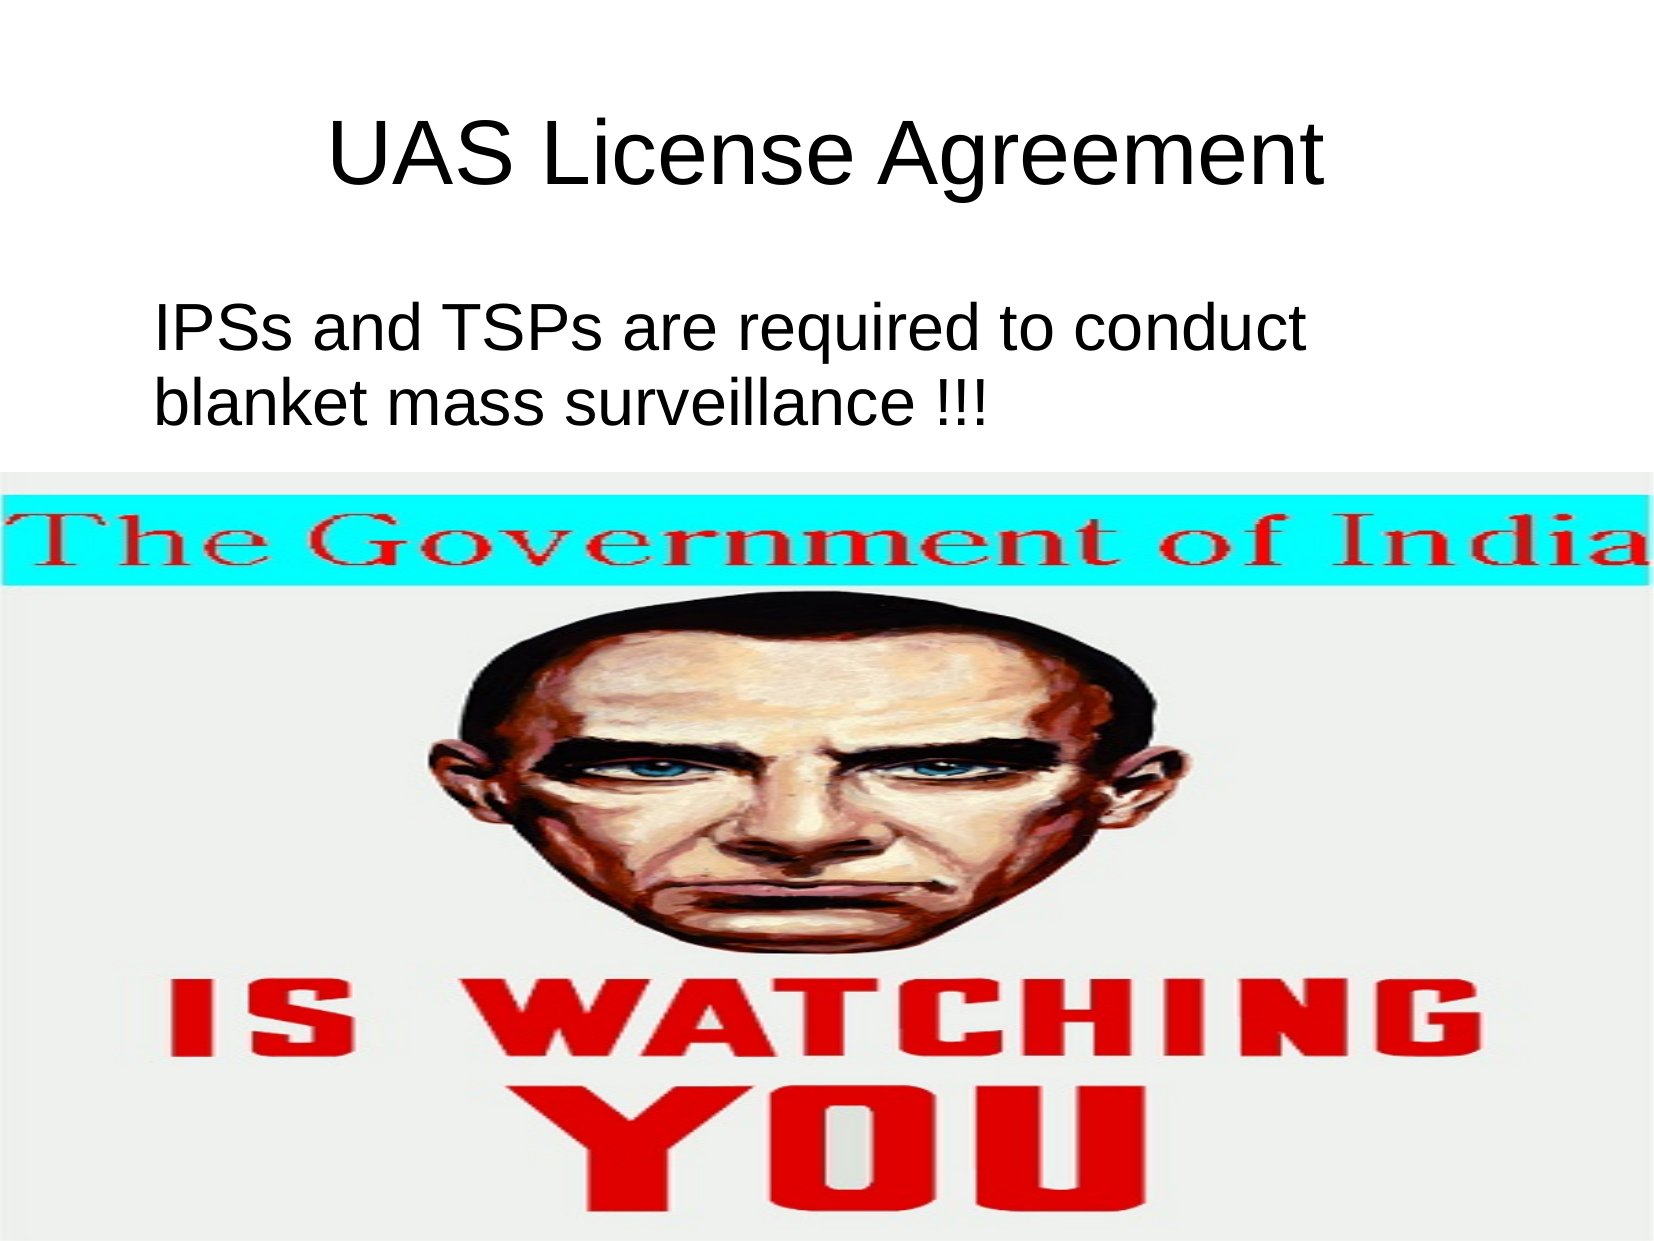

# UAS License Agreement
IPSs and TSPs are required to conduct blanket mass surveillance !!!